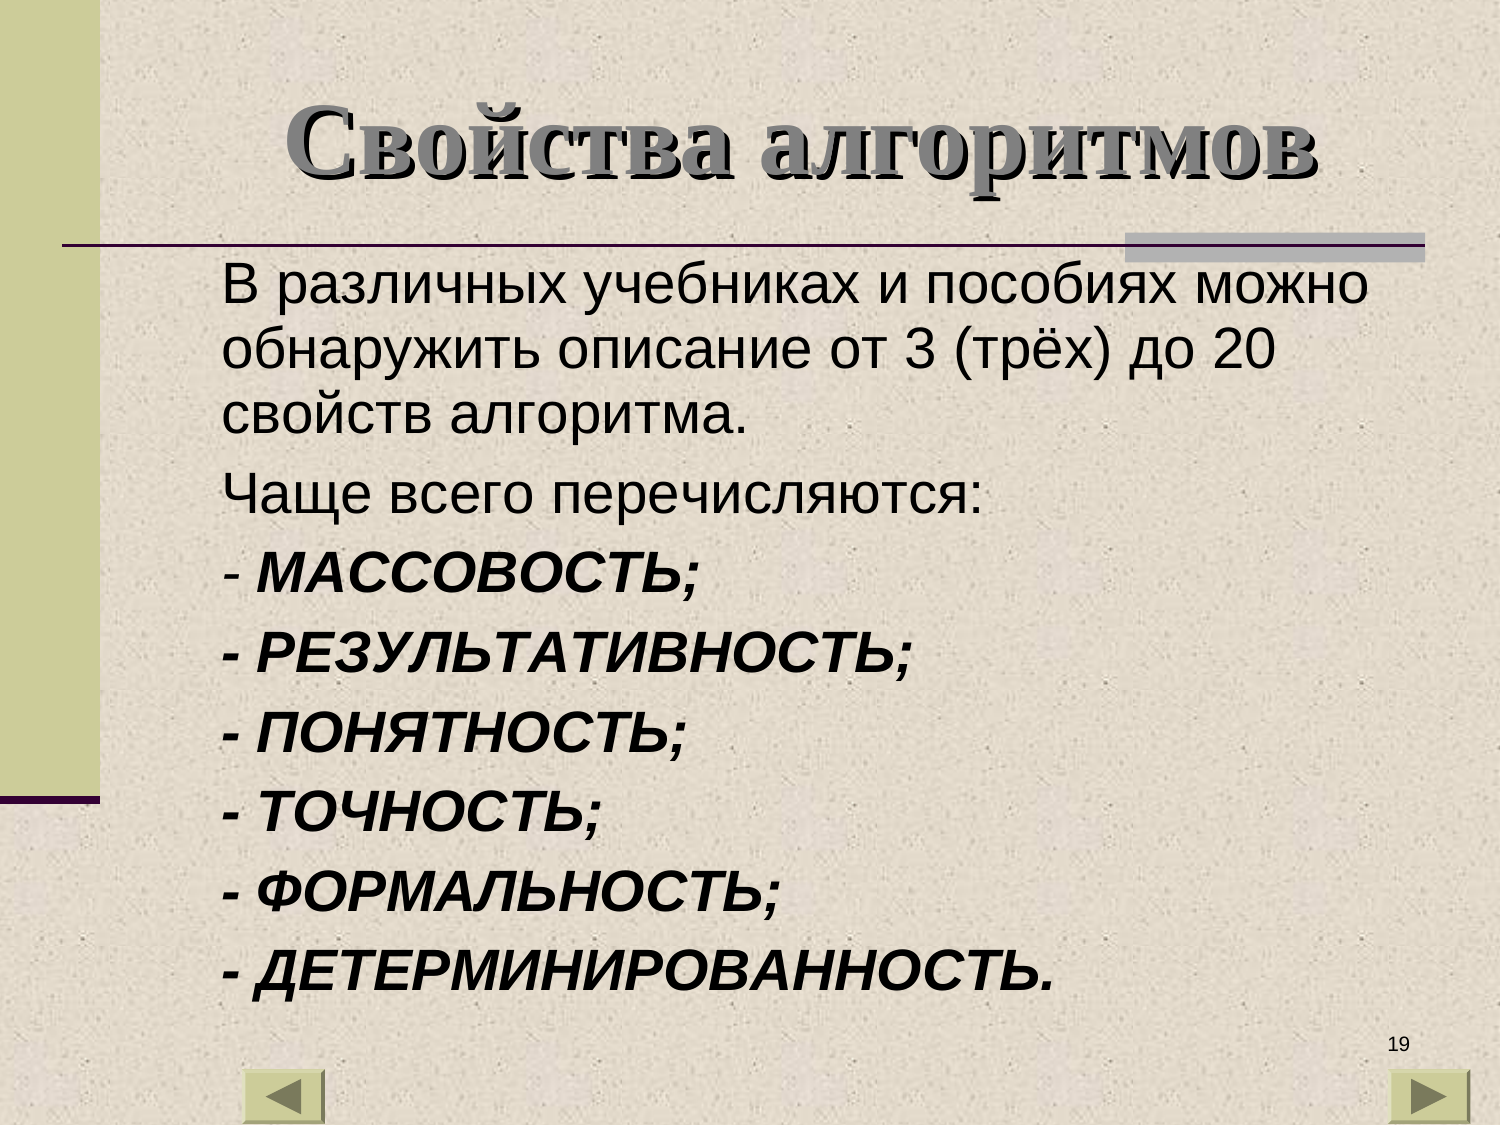

# Свойства алгоритмов
	В различных учебниках и пособиях можно обнаружить описание от 3 (трёх) до 20 свойств алгоритма.
	Чаще всего перечисляются:
 	- МАССОВОСТЬ;
	- РЕЗУЛЬТАТИВНОСТЬ;
	- ПОНЯТНОСТЬ;
	- ТОЧНОСТЬ;
	- ФОРМАЛЬНОСТЬ;
	- ДЕТЕРМИНИРОВАННОСТЬ.
19